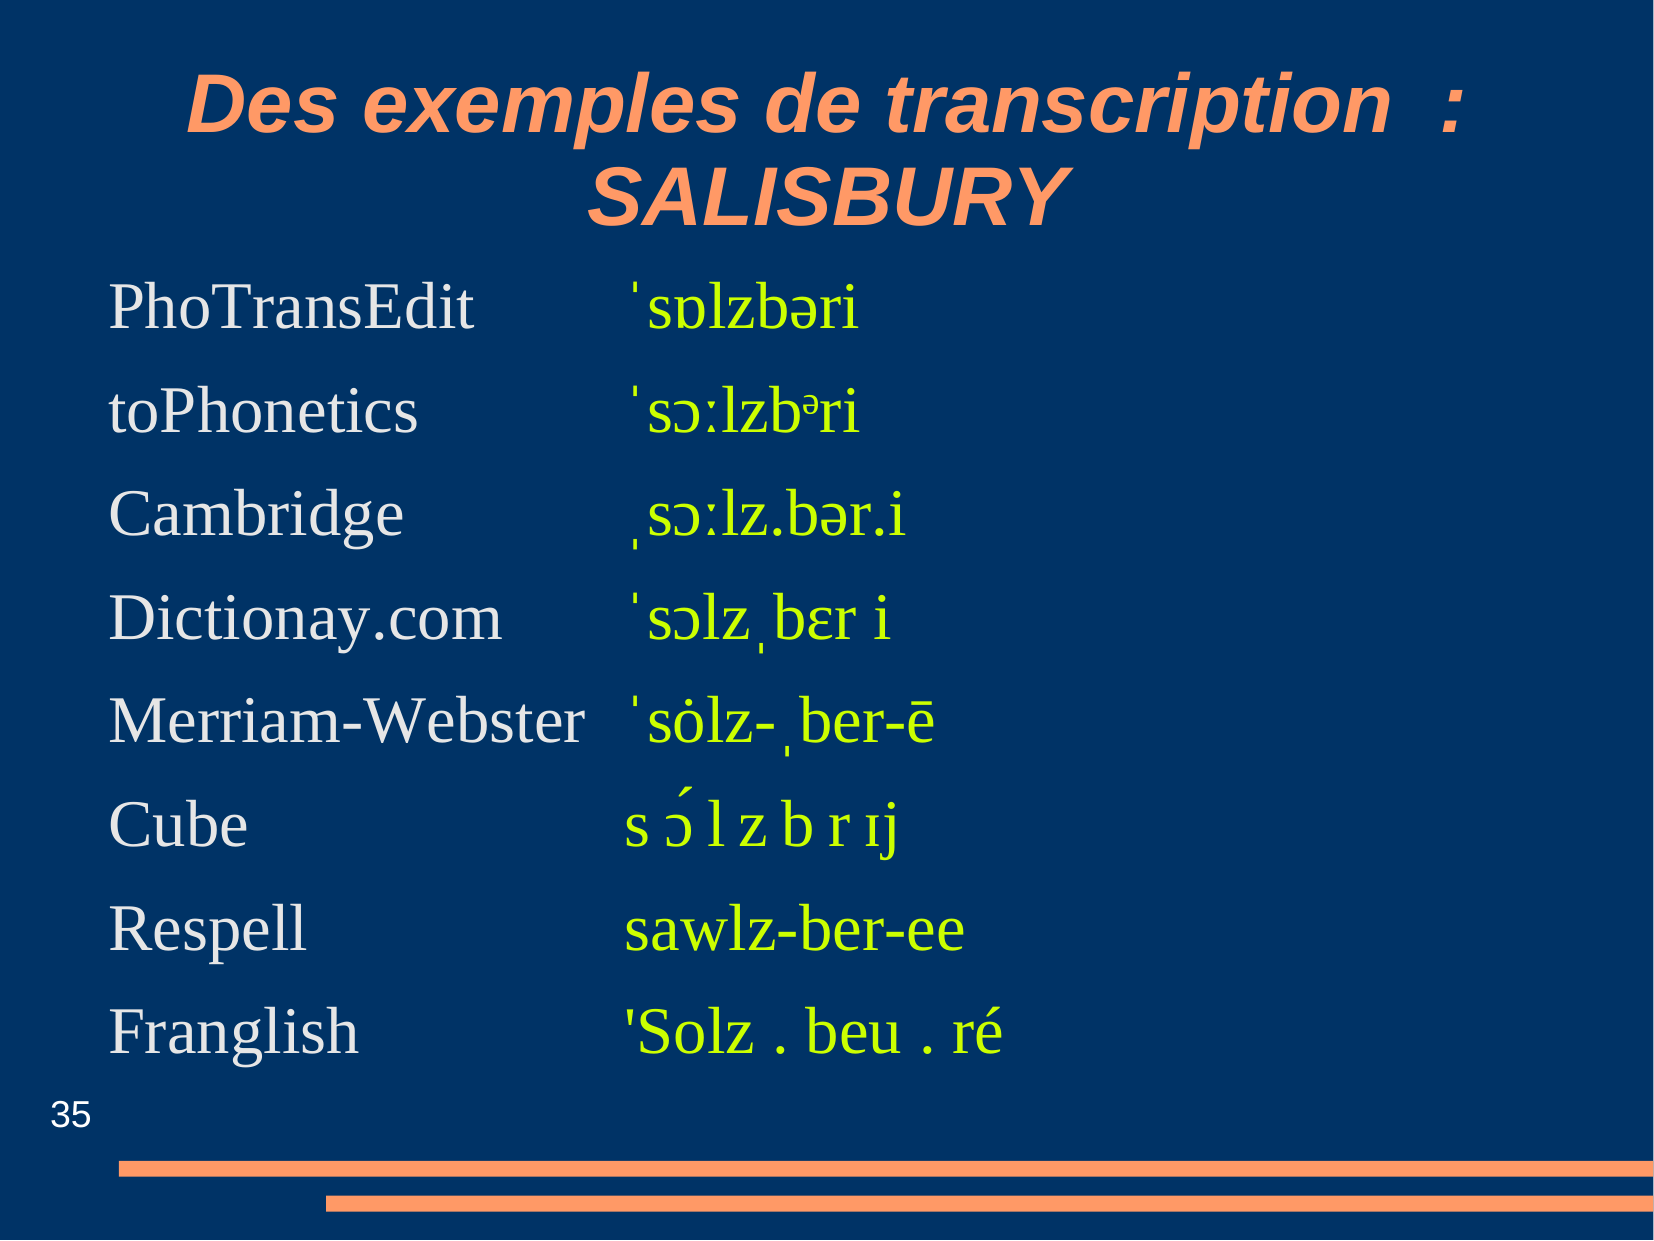

# Des exemples de transcription  : SALISBURY
PhoTransEdit			ˈsɒlzbəri
toPhonetics			ˈsɔːlzbᵊri
Cambridge			ˌsɔːlz.bər.i
Dictionay.com		ˈsɔlzˌbɛr i
Merriam-Webster	ˈsȯlz-ˌber-ē
Cube						s ɔ́ l z b r ɪj
Respell 					sawlz-ber-ee
Franglish				'Solz . beu . ré